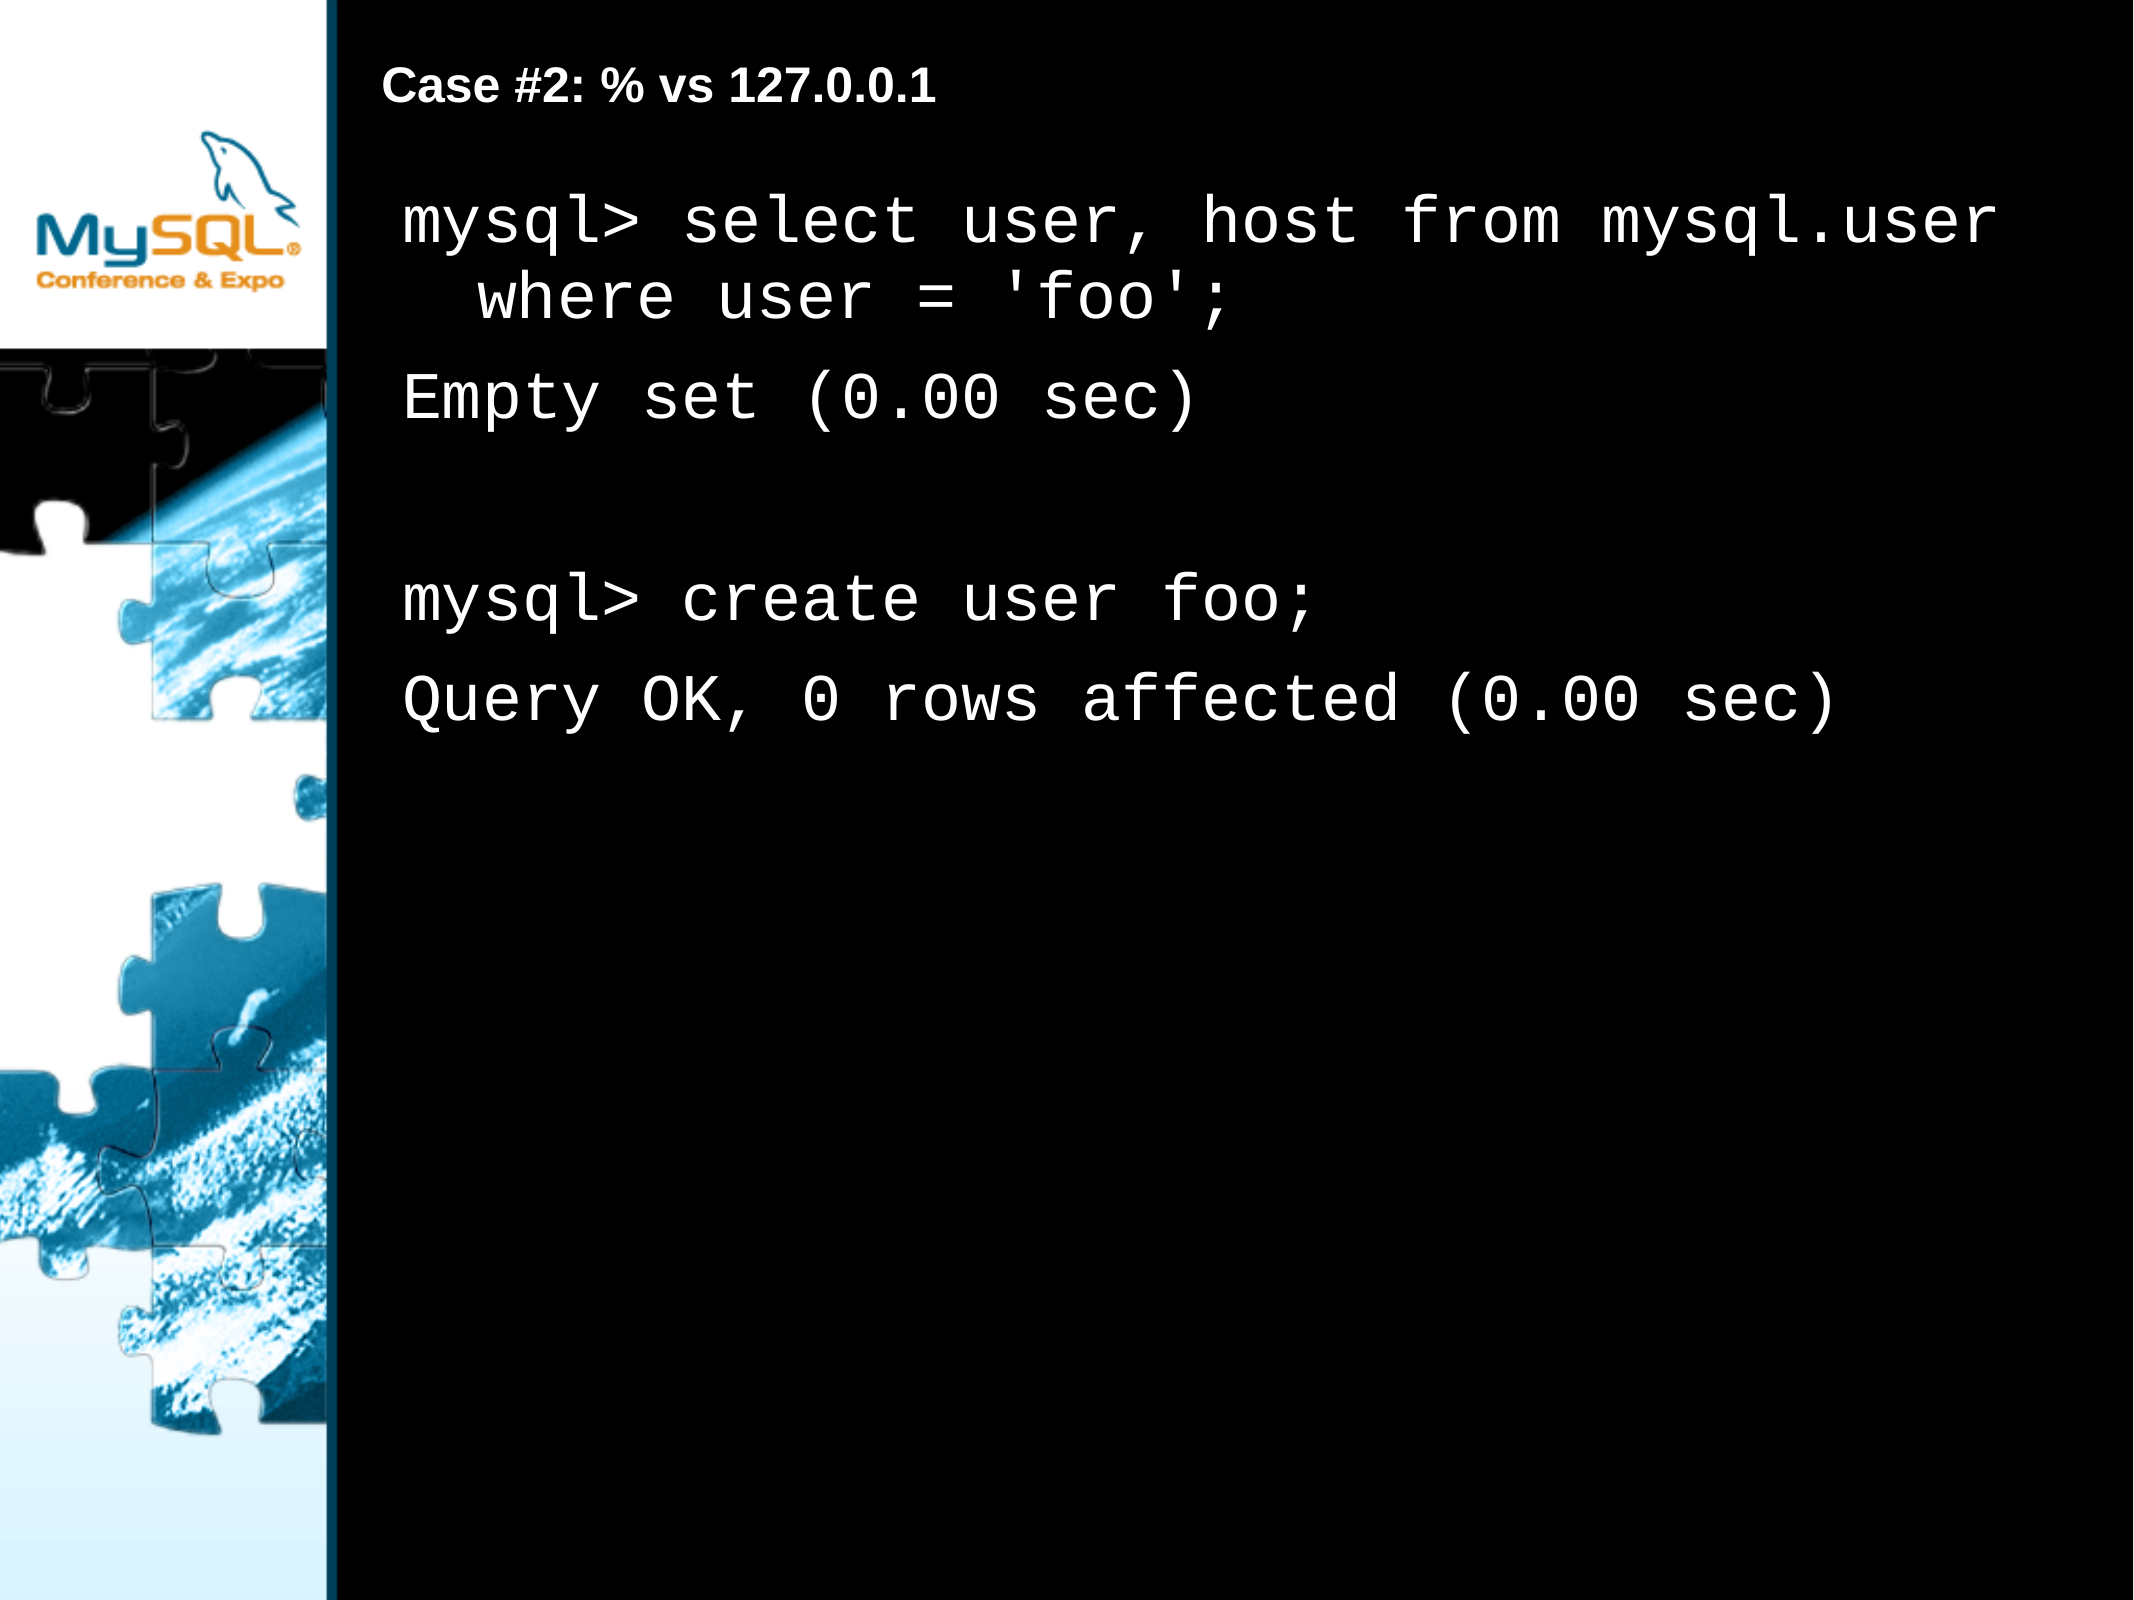

# Case #2: % vs 127.0.0.1
mysql> select user, host from mysql.user where user = 'foo';
Empty set (0.00 sec)
mysql> create user foo;
Query OK, 0 rows affected (0.00 sec)